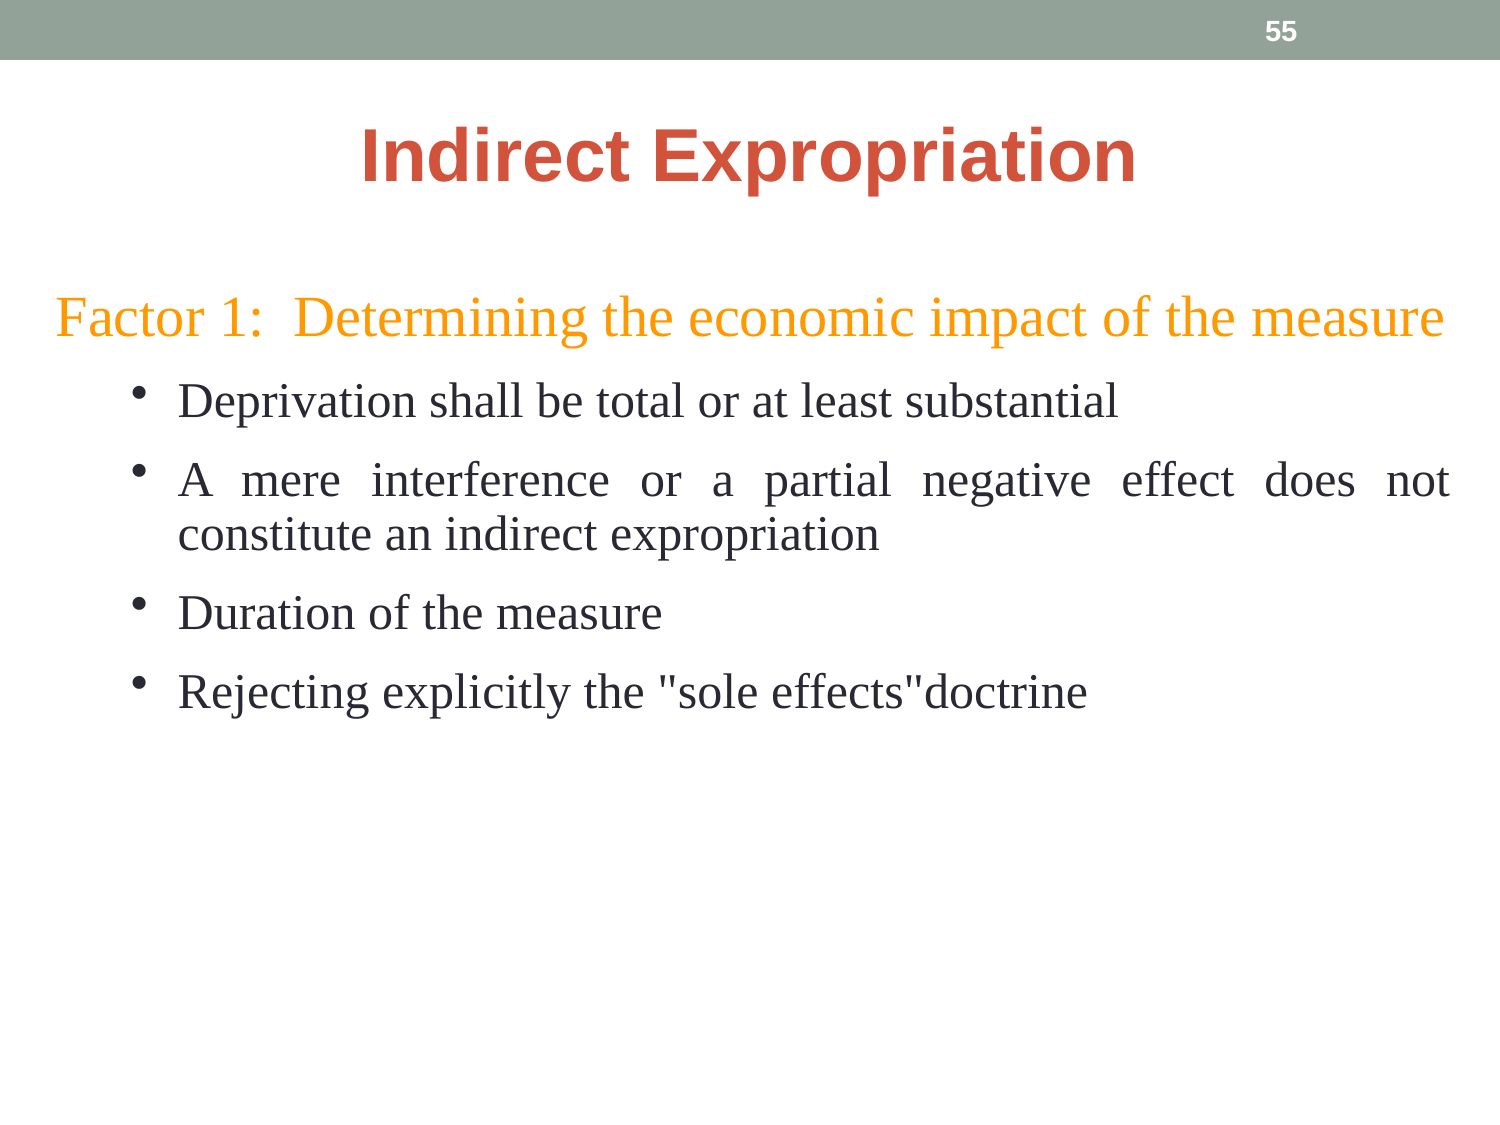

Indirect Expropriation
Factor 1: Determining the economic impact of the measure
Deprivation shall be total or at least substantial
A mere interference or a partial negative effect does not constitute an indirect expropriation
Duration of the measure
Rejecting explicitly the "sole effects"doctrine